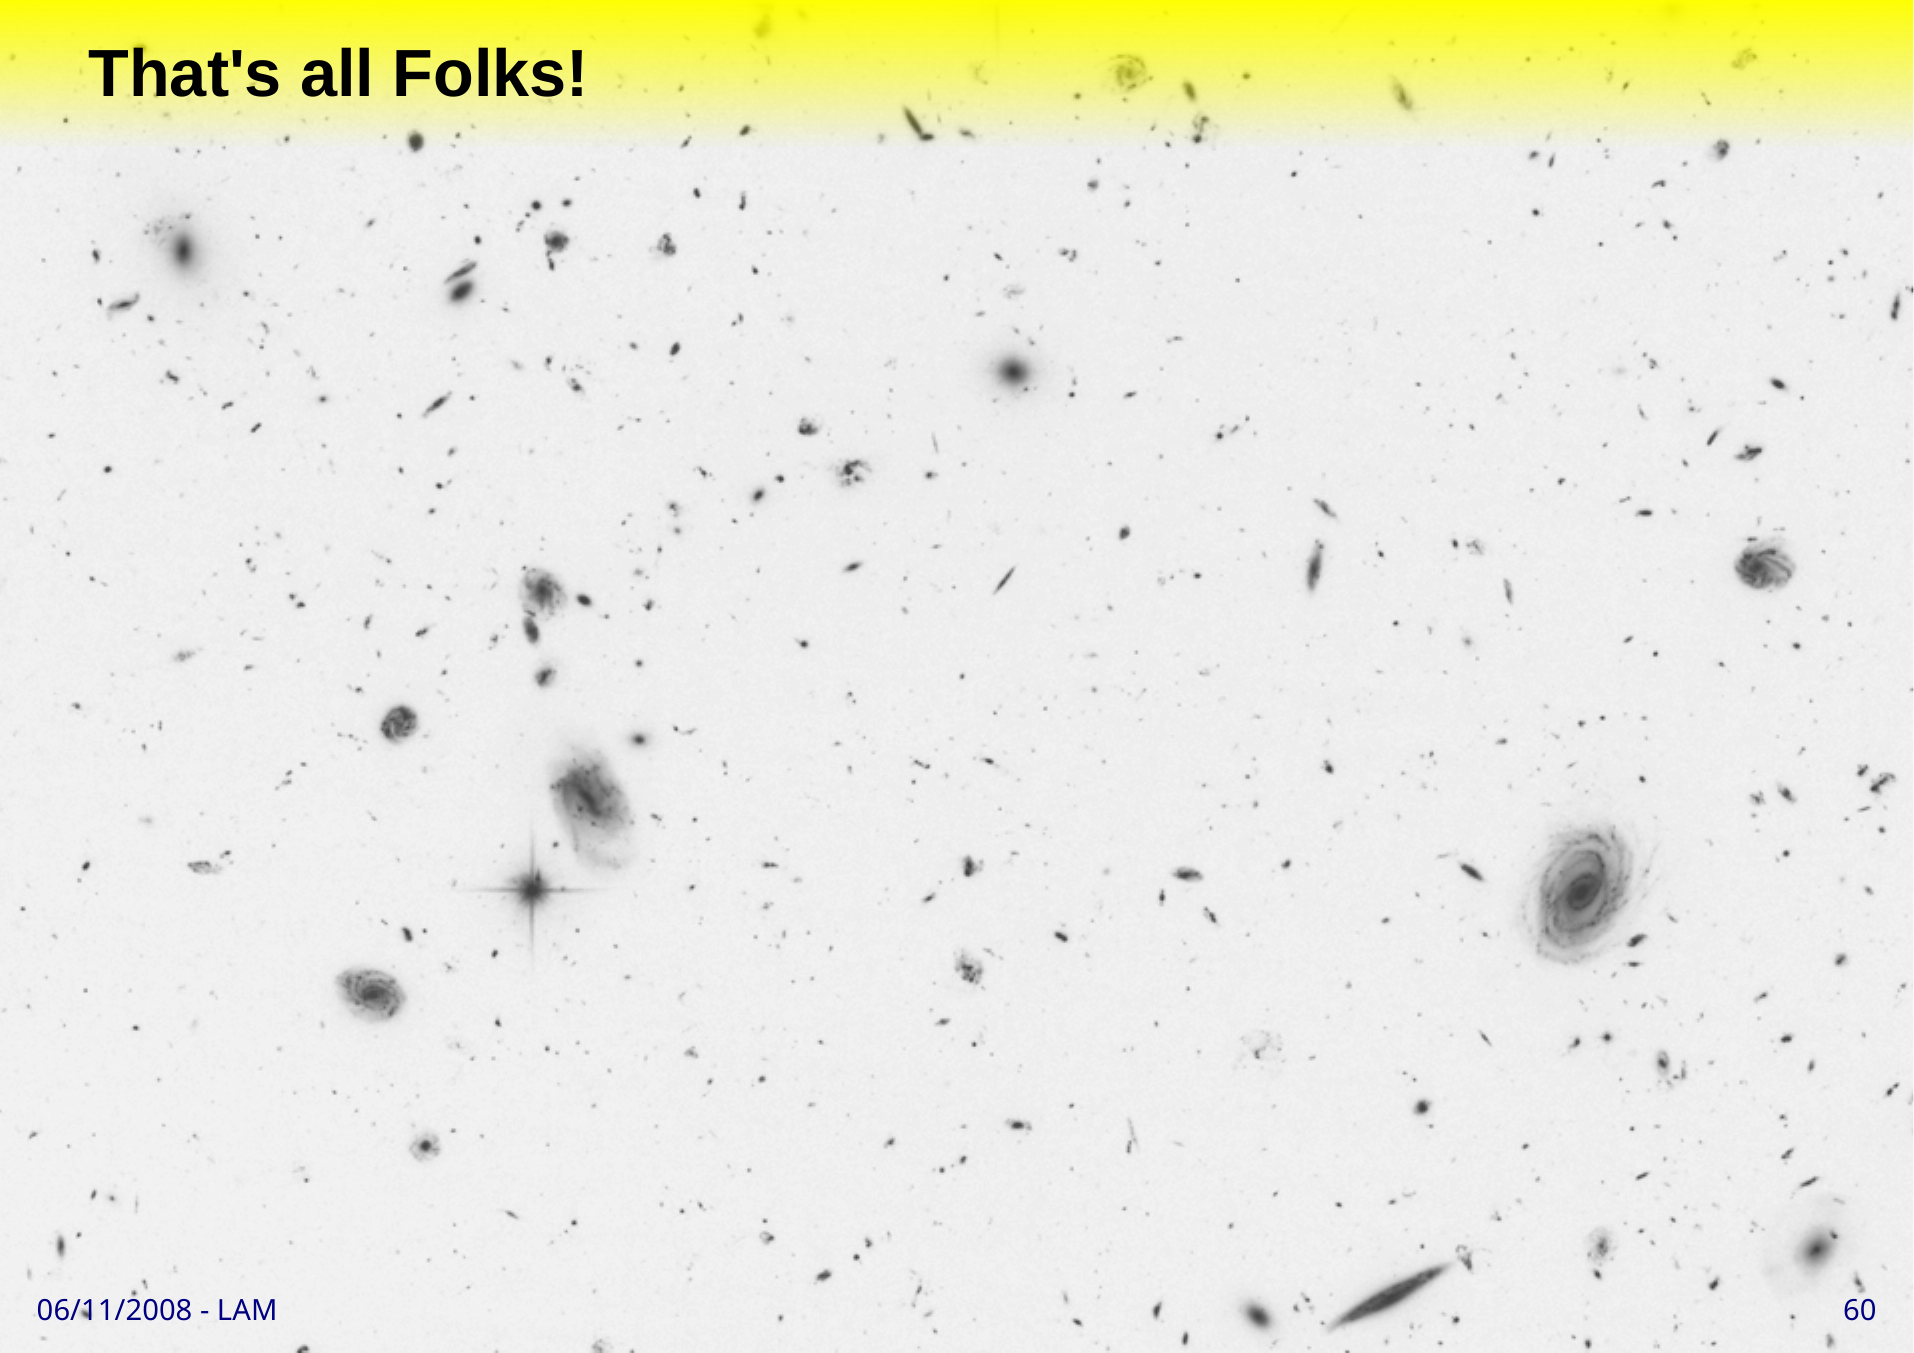

# That's all Folks!
60
06/11/2008 - LAM